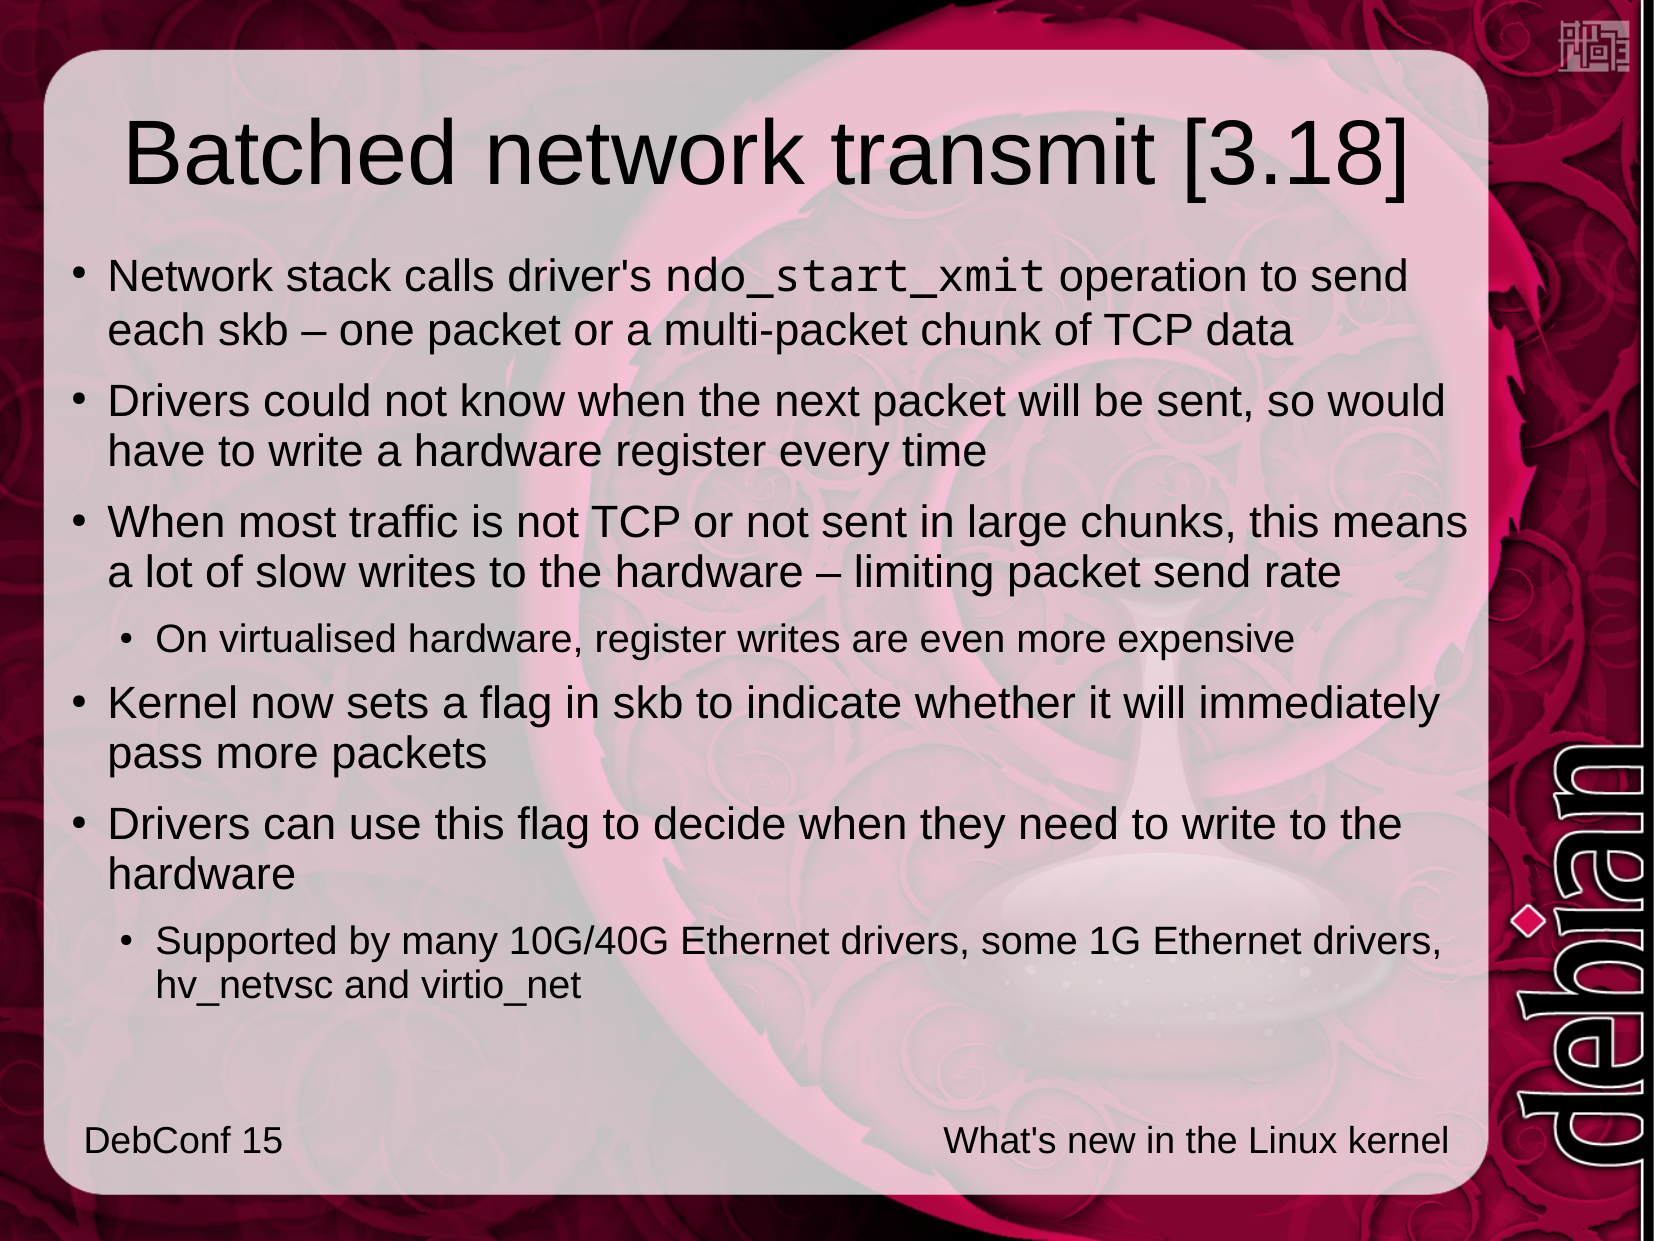

# Batched network transmit [3.18]
Network stack calls driver's ndo_start_xmit operation to send each skb – one packet or a multi-packet chunk of TCP data
Drivers could not know when the next packet will be sent, so would have to write a hardware register every time
When most traffic is not TCP or not sent in large chunks, this means a lot of slow writes to the hardware – limiting packet send rate
On virtualised hardware, register writes are even more expensive
Kernel now sets a flag in skb to indicate whether it will immediately pass more packets
Drivers can use this flag to decide when they need to write to the hardware
Supported by many 10G/40G Ethernet drivers, some 1G Ethernet drivers, hv_netvsc and virtio_net
DebConf 15
What's new in the Linux kernel